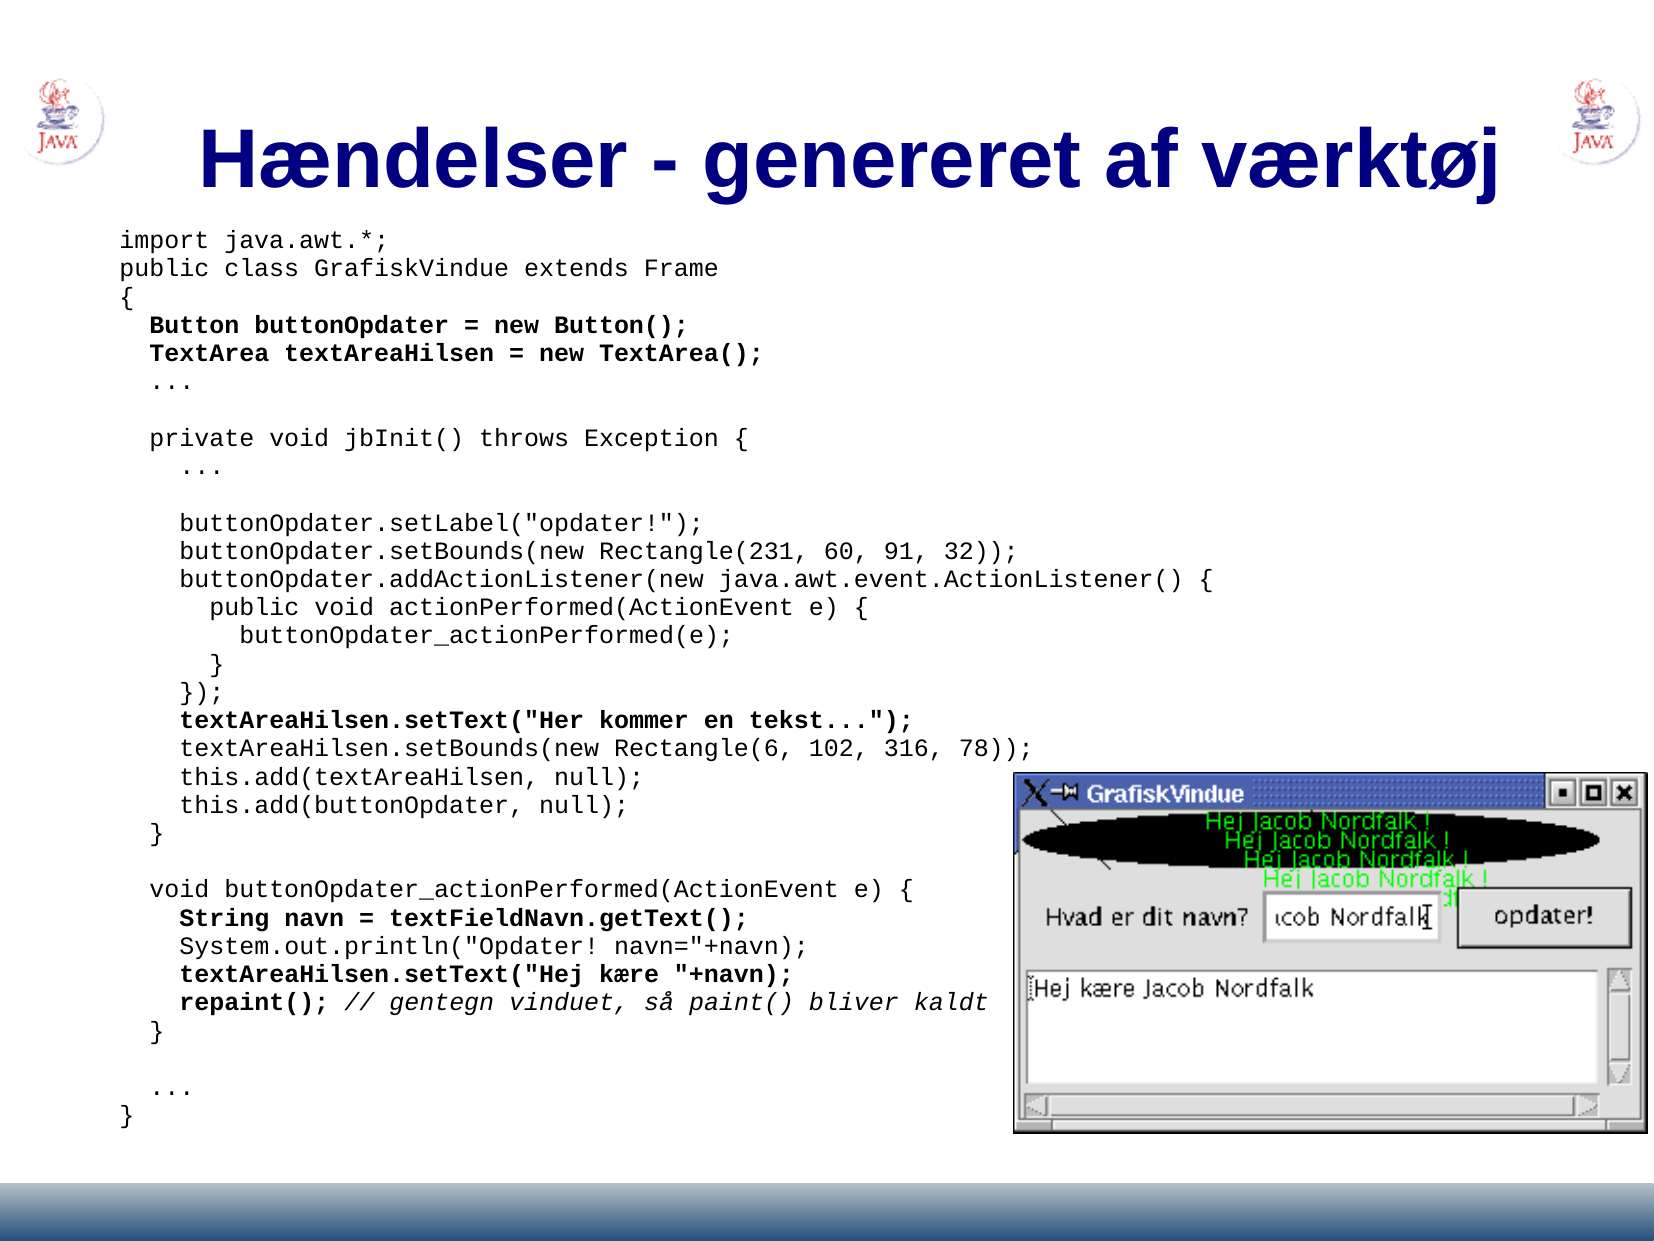

# Hændelser - genereret af værktøj
import java.awt.*;
public class GrafiskVindue extends Frame
{
 Button buttonOpdater = new Button();
 TextArea textAreaHilsen = new TextArea();
 ...
 private void jbInit() throws Exception {
 ...
 buttonOpdater.setLabel("opdater!");
 buttonOpdater.setBounds(new Rectangle(231, 60, 91, 32));
 buttonOpdater.addActionListener(new java.awt.event.ActionListener() {
 public void actionPerformed(ActionEvent e) {
 buttonOpdater_actionPerformed(e);
 }
 });
 textAreaHilsen.setText("Her kommer en tekst...");
 textAreaHilsen.setBounds(new Rectangle(6, 102, 316, 78));
 this.add(textAreaHilsen, null);
 this.add(buttonOpdater, null);
 }
 void buttonOpdater_actionPerformed(ActionEvent e) {
 String navn = textFieldNavn.getText();
 System.out.println("Opdater! navn="+navn);
 textAreaHilsen.setText("Hej kære "+navn);
 repaint(); // gentegn vinduet, så paint() bliver kaldt
 }
 ...
}